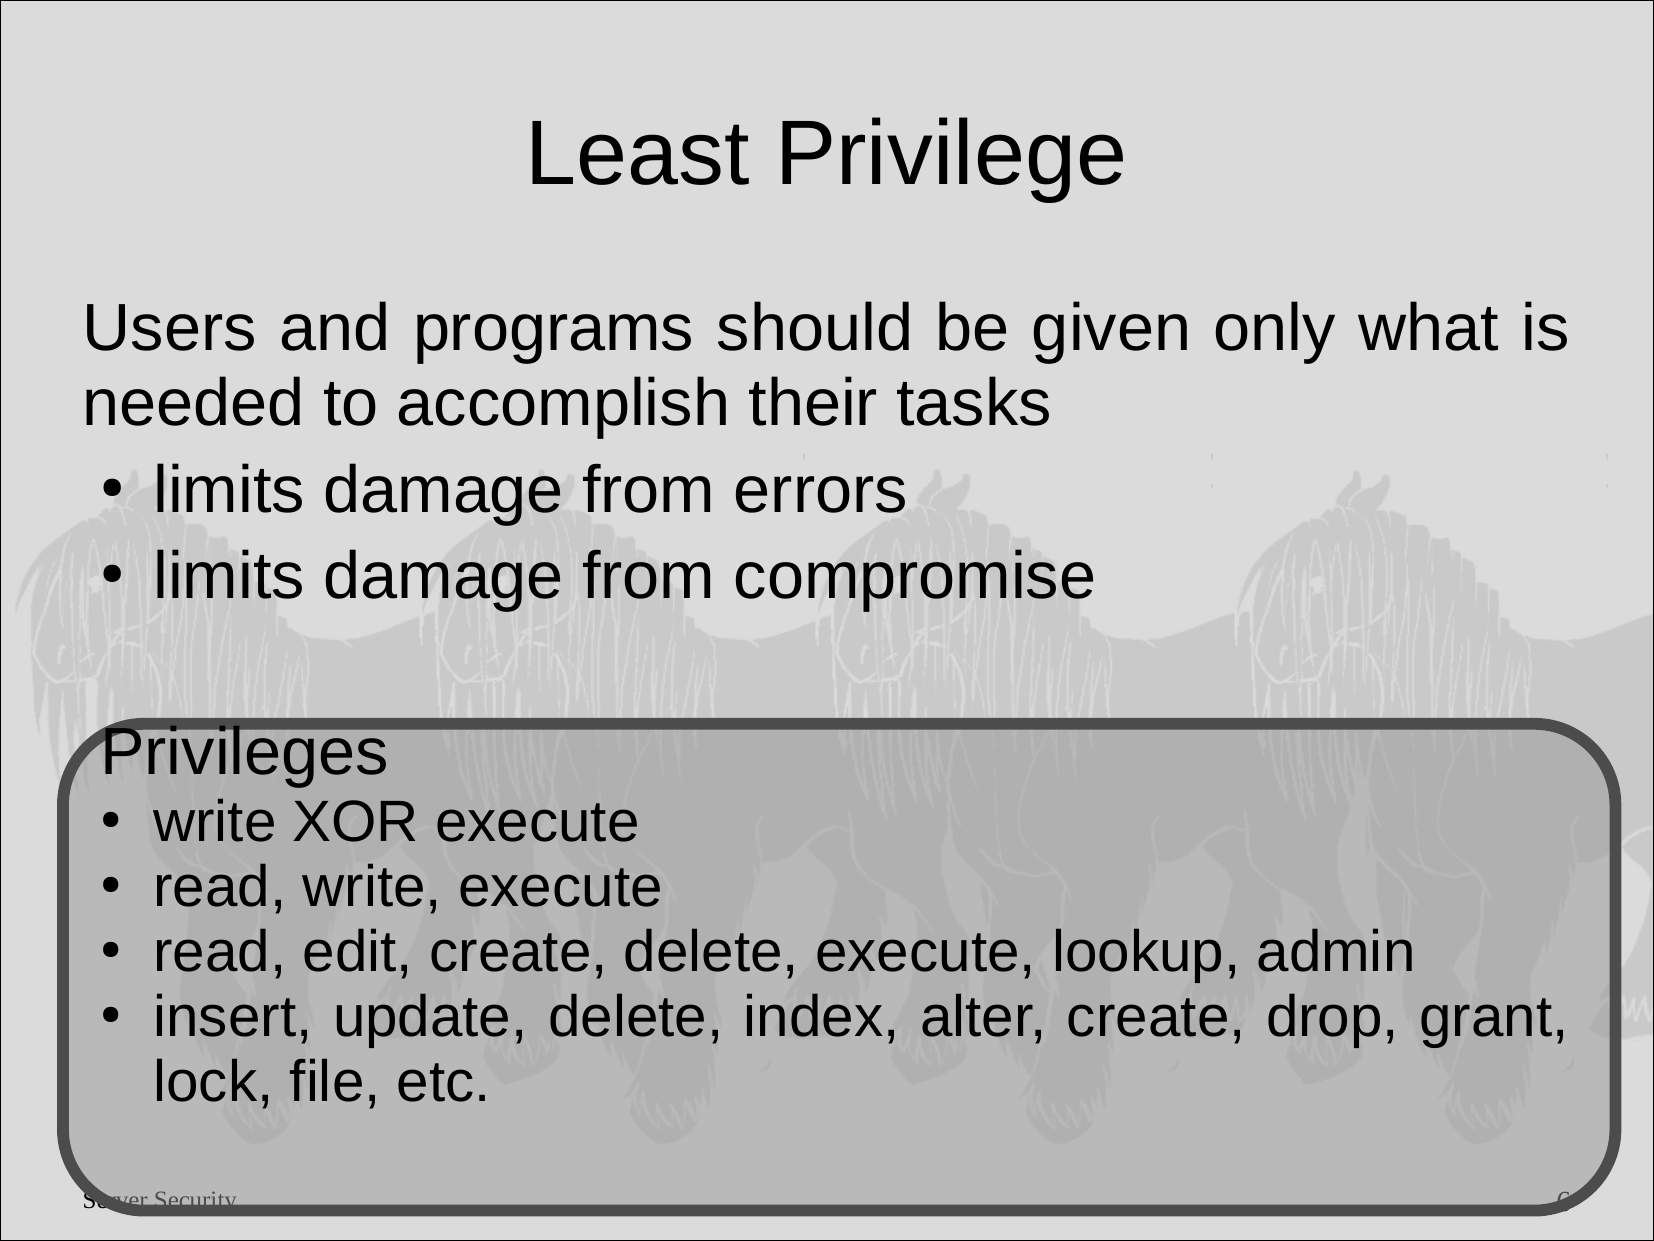

# Least Privilege
Users and programs should be given only what is needed to accomplish their tasks
limits damage from errors
limits damage from compromise
Privileges
write XOR execute
read, write, execute
read, edit, create, delete, execute, lookup, admin
insert, update, delete, index, alter, create, drop, grant, lock, file, etc.